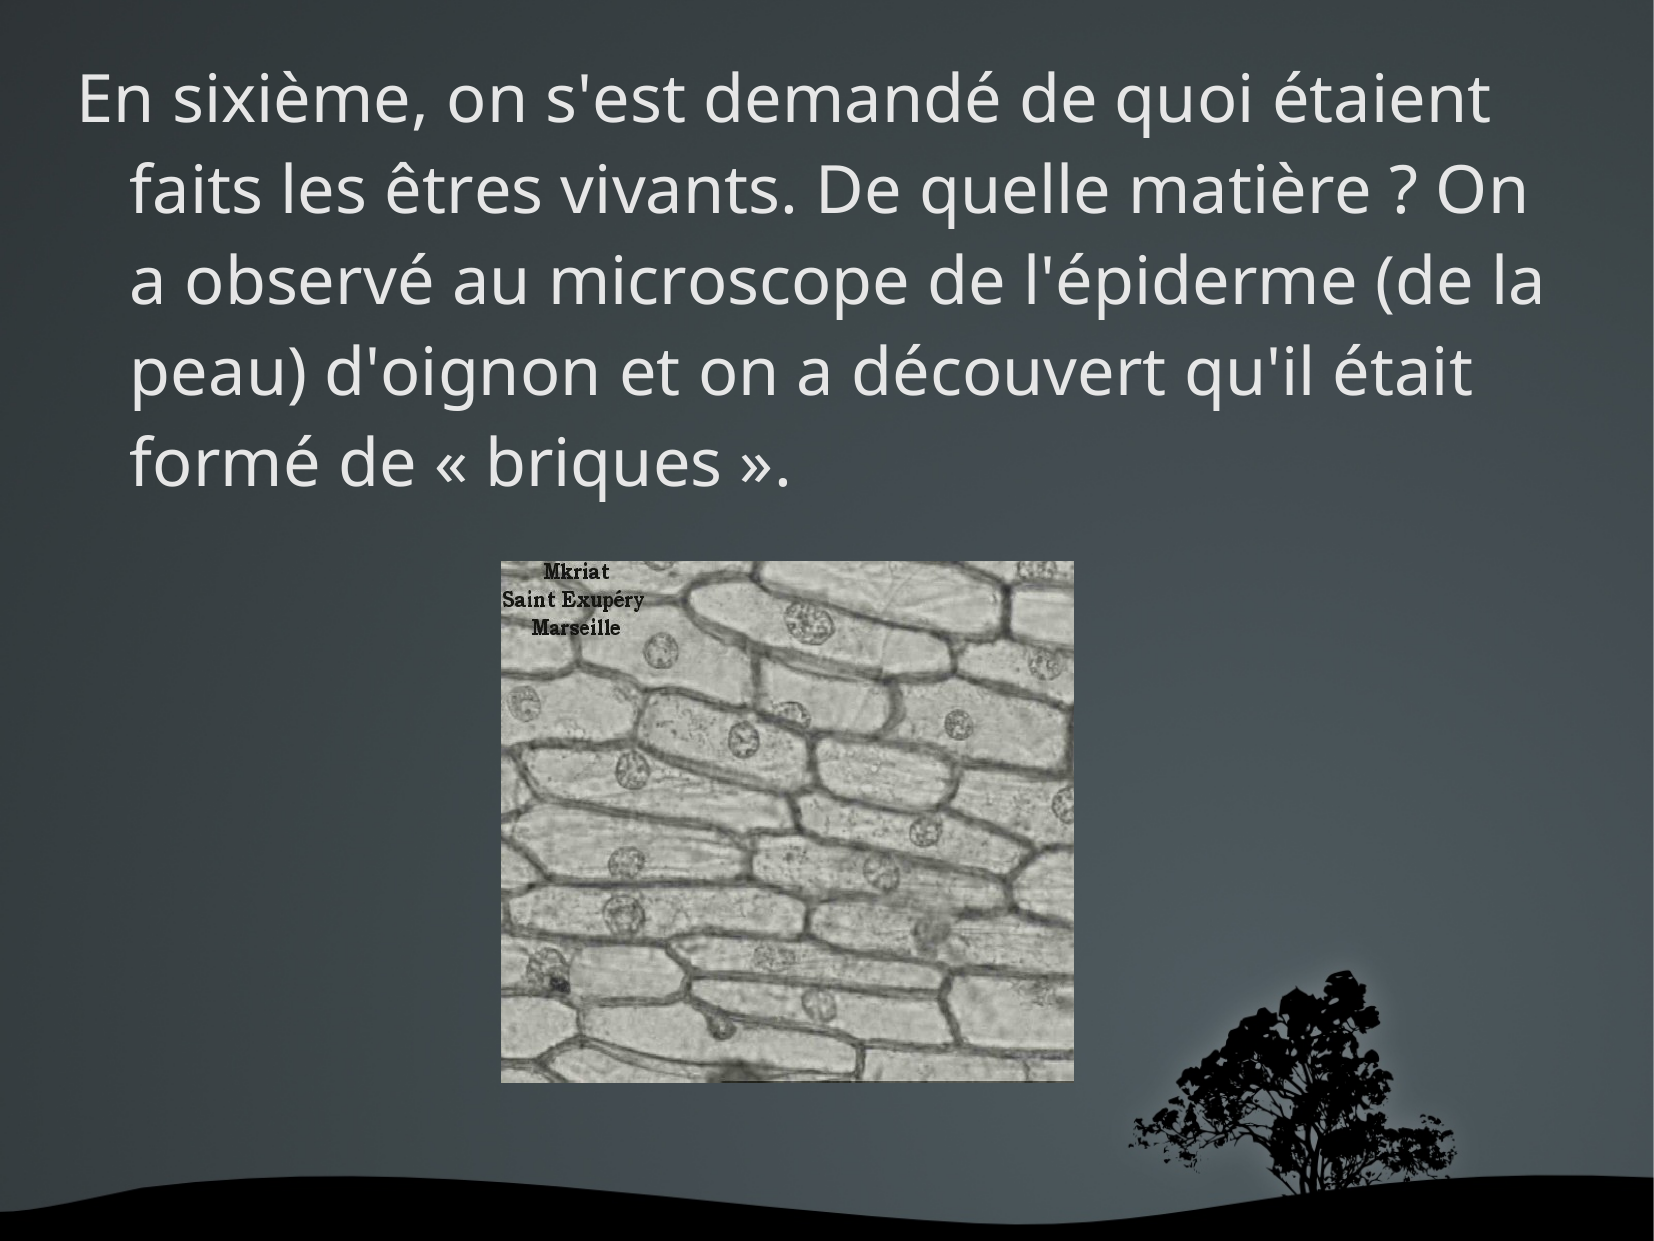

# En sixième, on s'est demandé de quoi étaient faits les êtres vivants. De quelle matière ? On a observé au microscope de l'épiderme (de la peau) d'oignon et on a découvert qu'il était formé de « briques ».